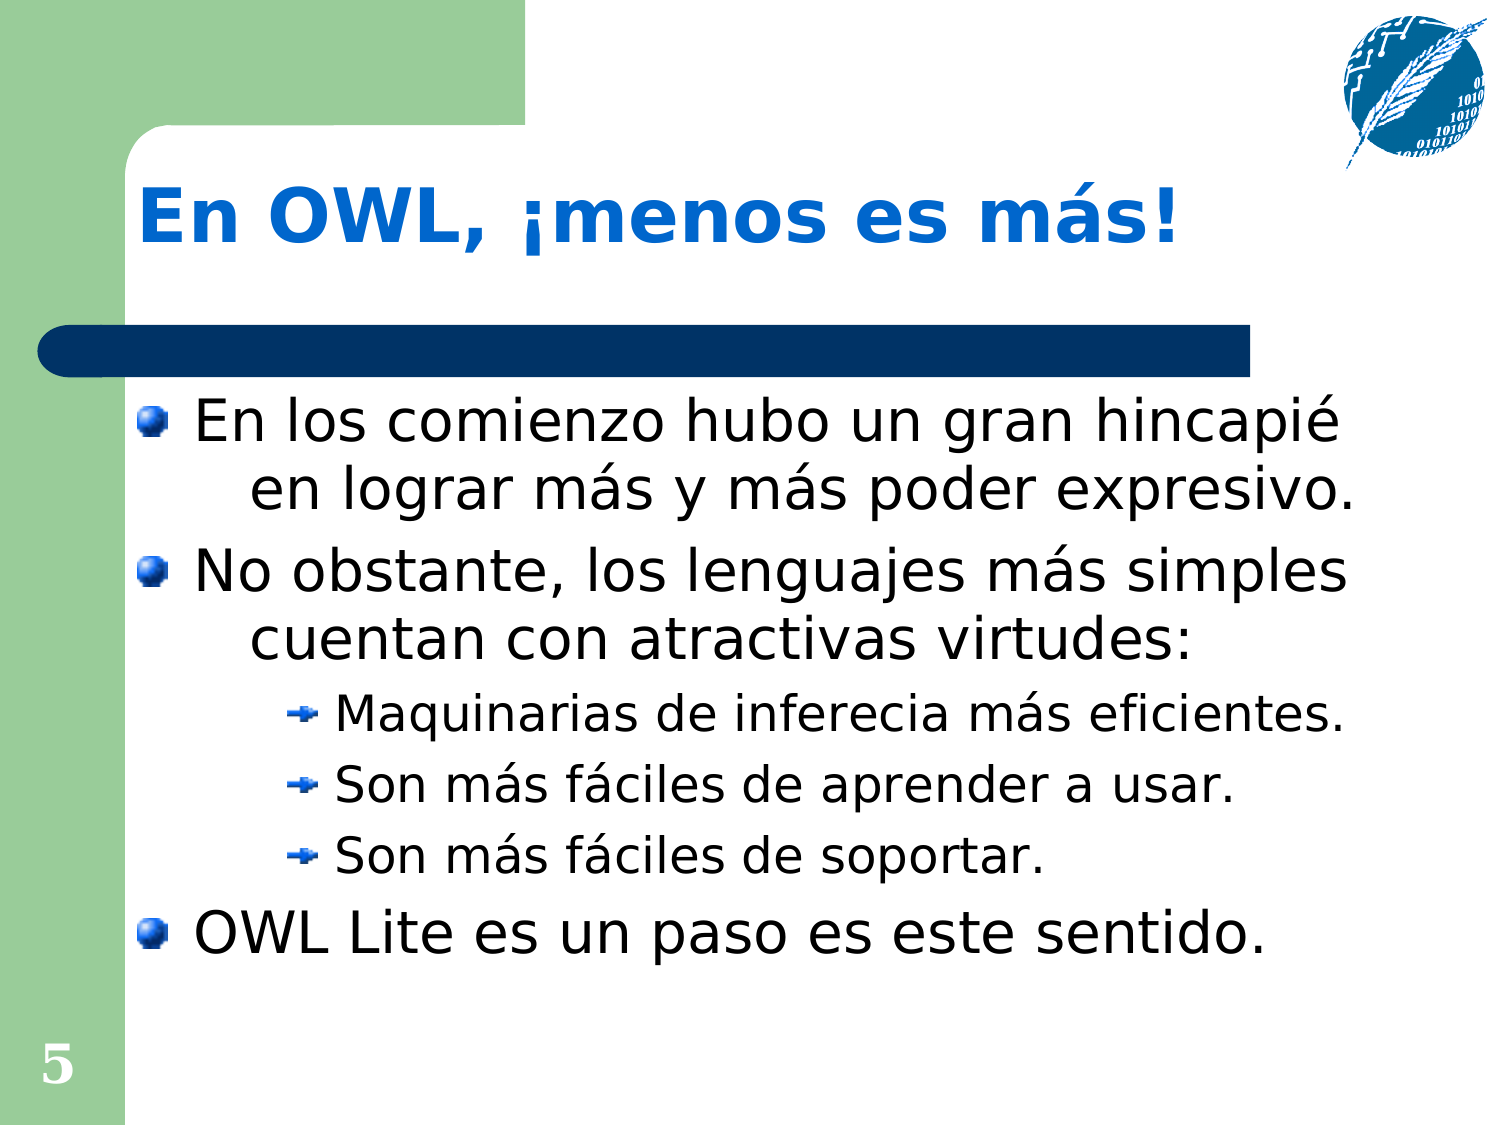

# En OWL, ¡menos es más!
En los comienzo hubo un gran hincapié en lograr más y más poder expresivo.
No obstante, los lenguajes más simples cuentan con atractivas virtudes:
Maquinarias de inferecia más eficientes.
Son más fáciles de aprender a usar.
Son más fáciles de soportar.
OWL Lite es un paso es este sentido.
5